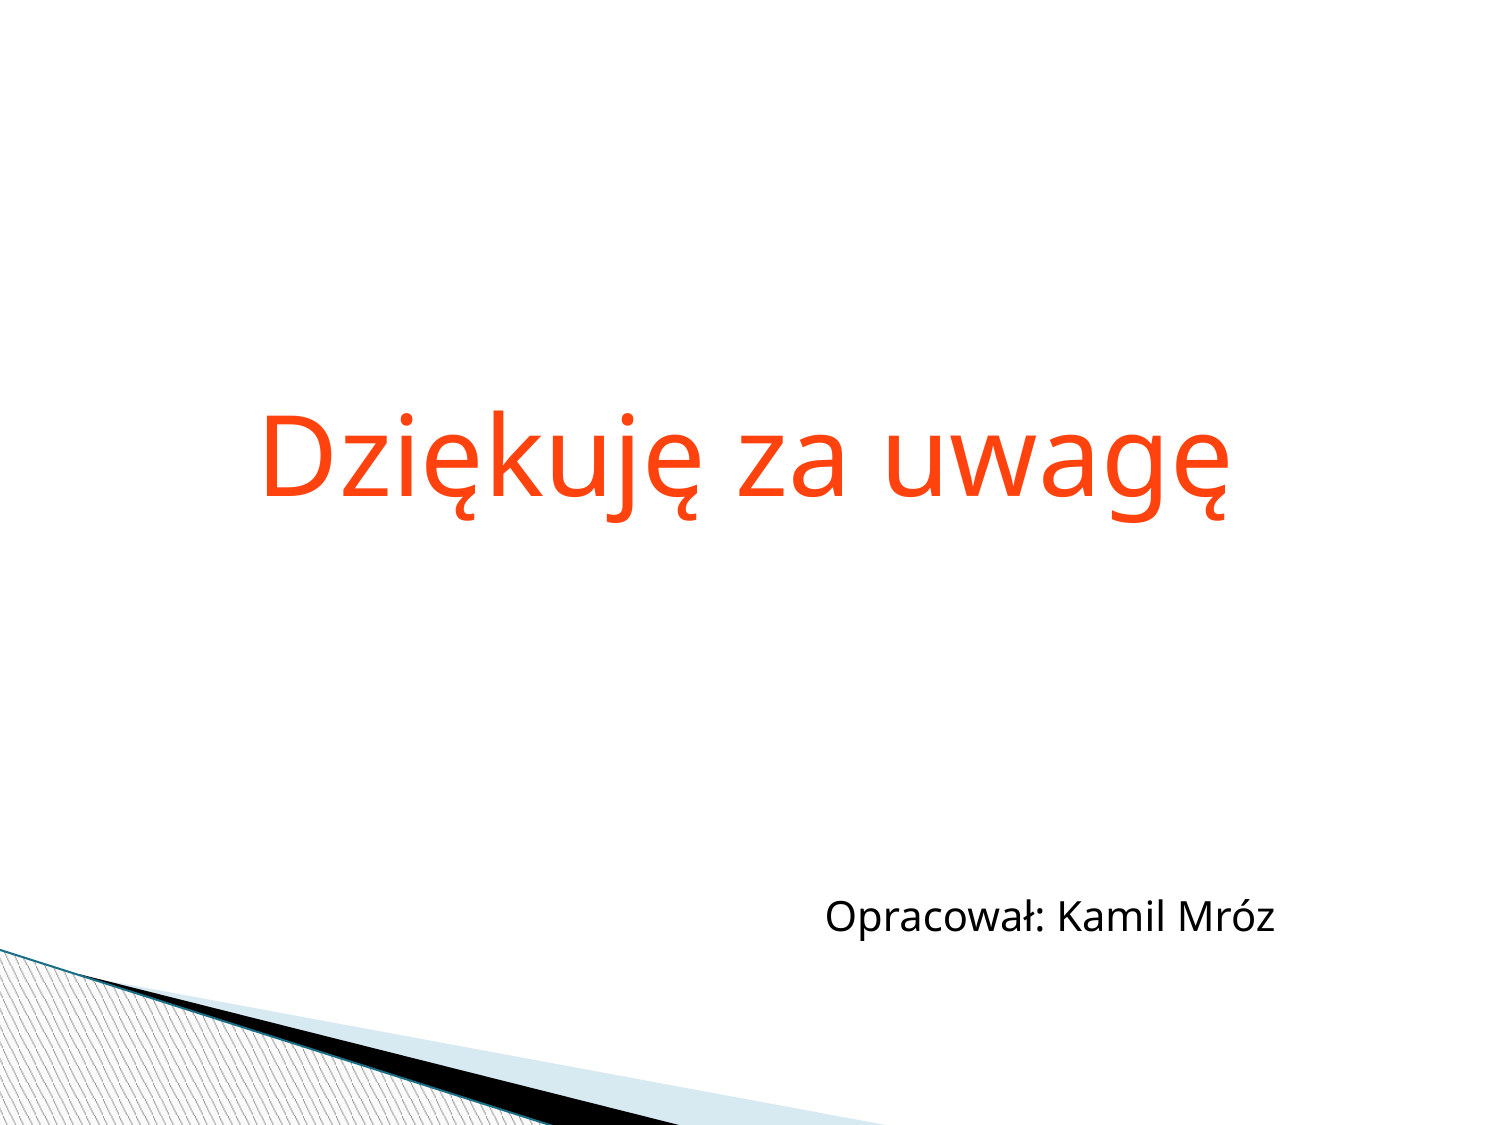

# Dziękuję za uwagę
Opracował: Kamil Mróz